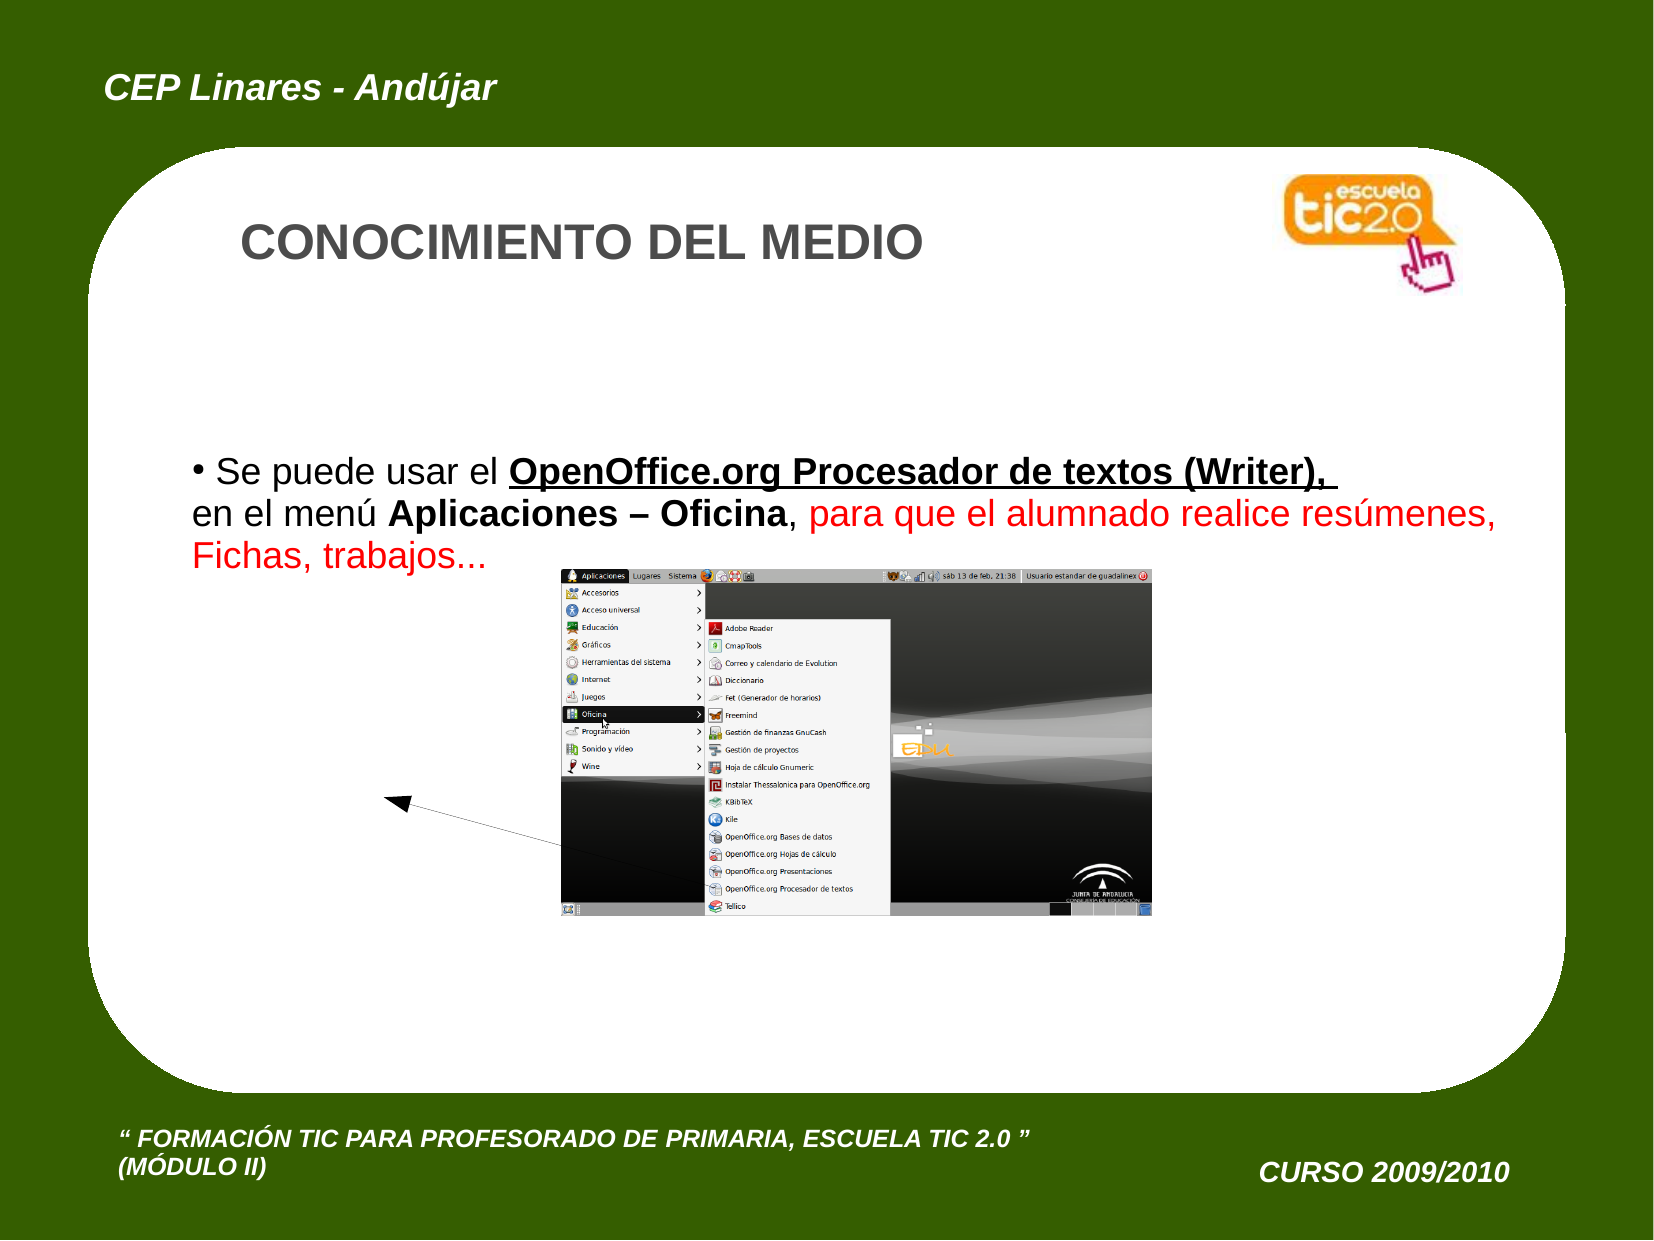

CONOCIMIENTO DEL MEDIO
 Se puede usar el OpenOffice.org Procesador de textos (Writer),
en el menú Aplicaciones – Oficina, para que el alumnado realice resúmenes,
Fichas, trabajos...